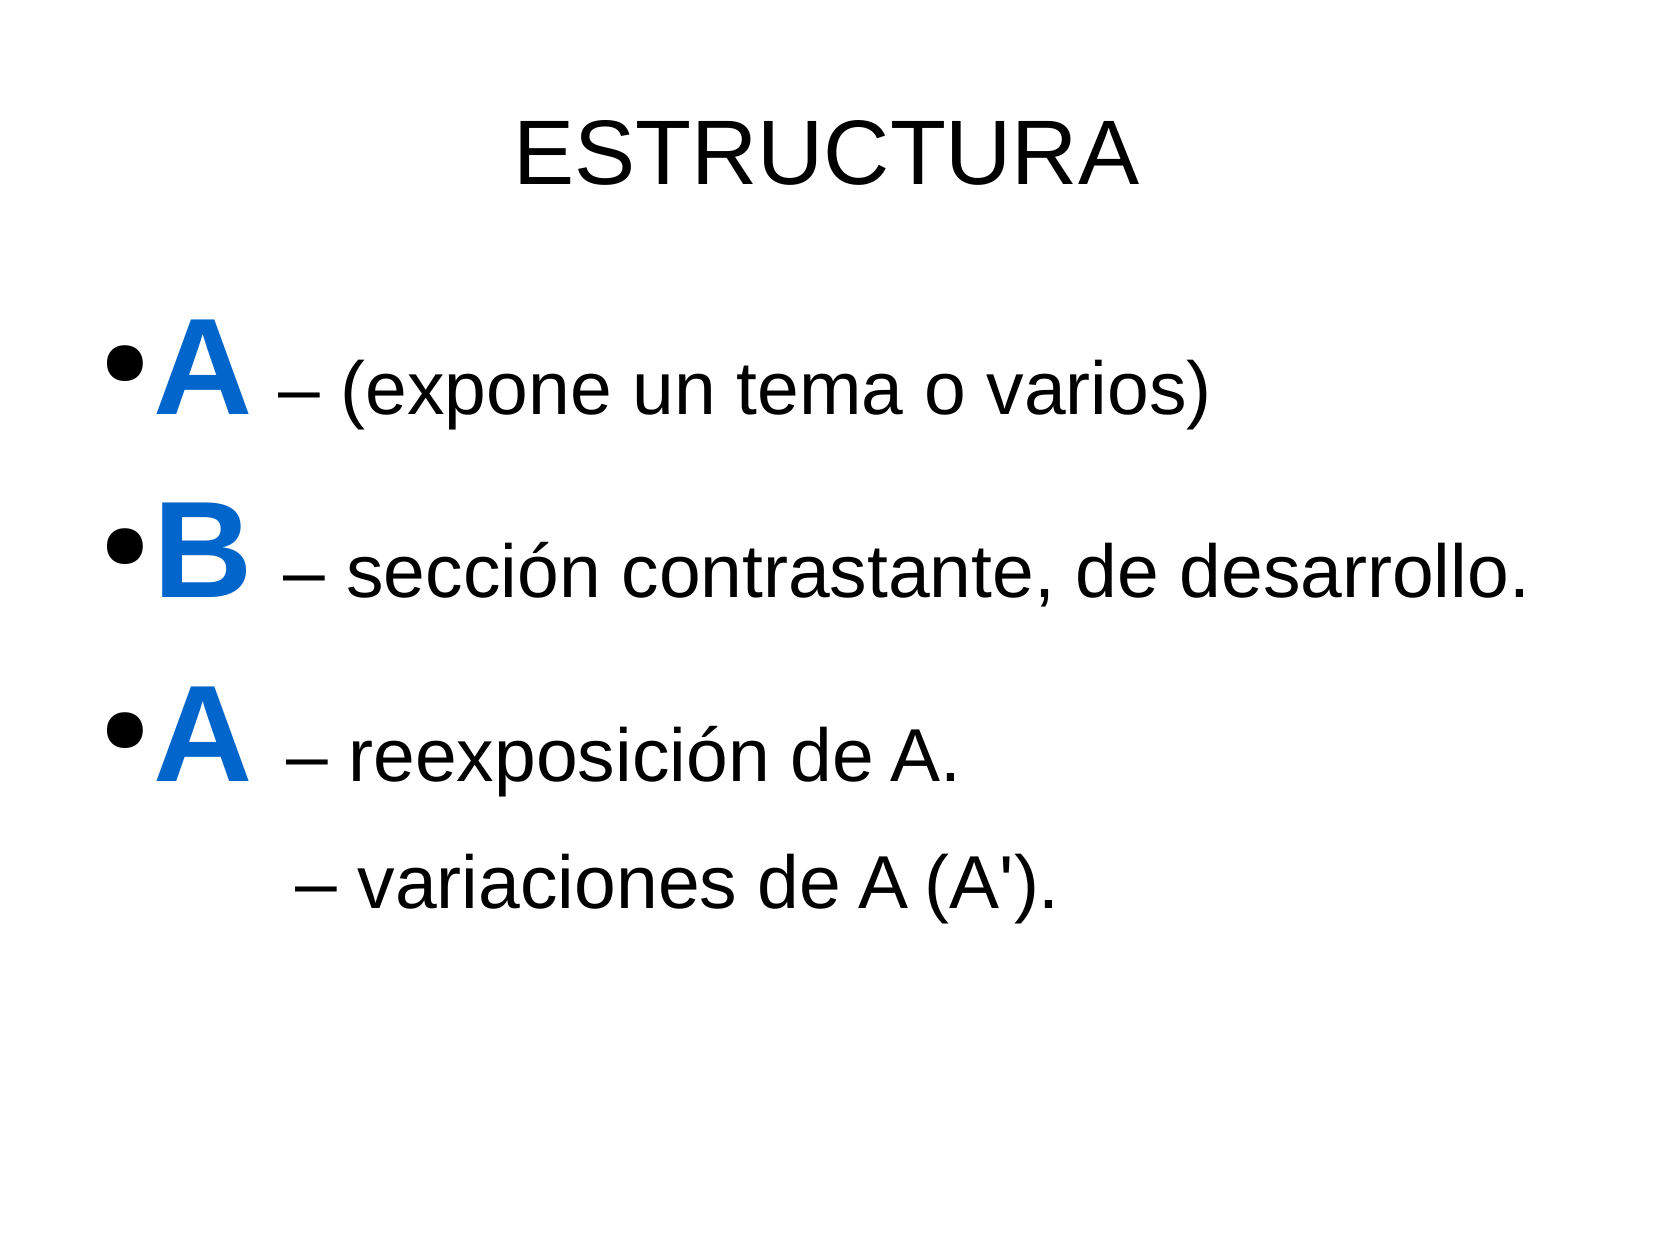

# ESTRUCTURA
A – (expone un tema o varios)
B – sección contrastante, de desarrollo.
A – reexposición de A.
– variaciones de A (A').